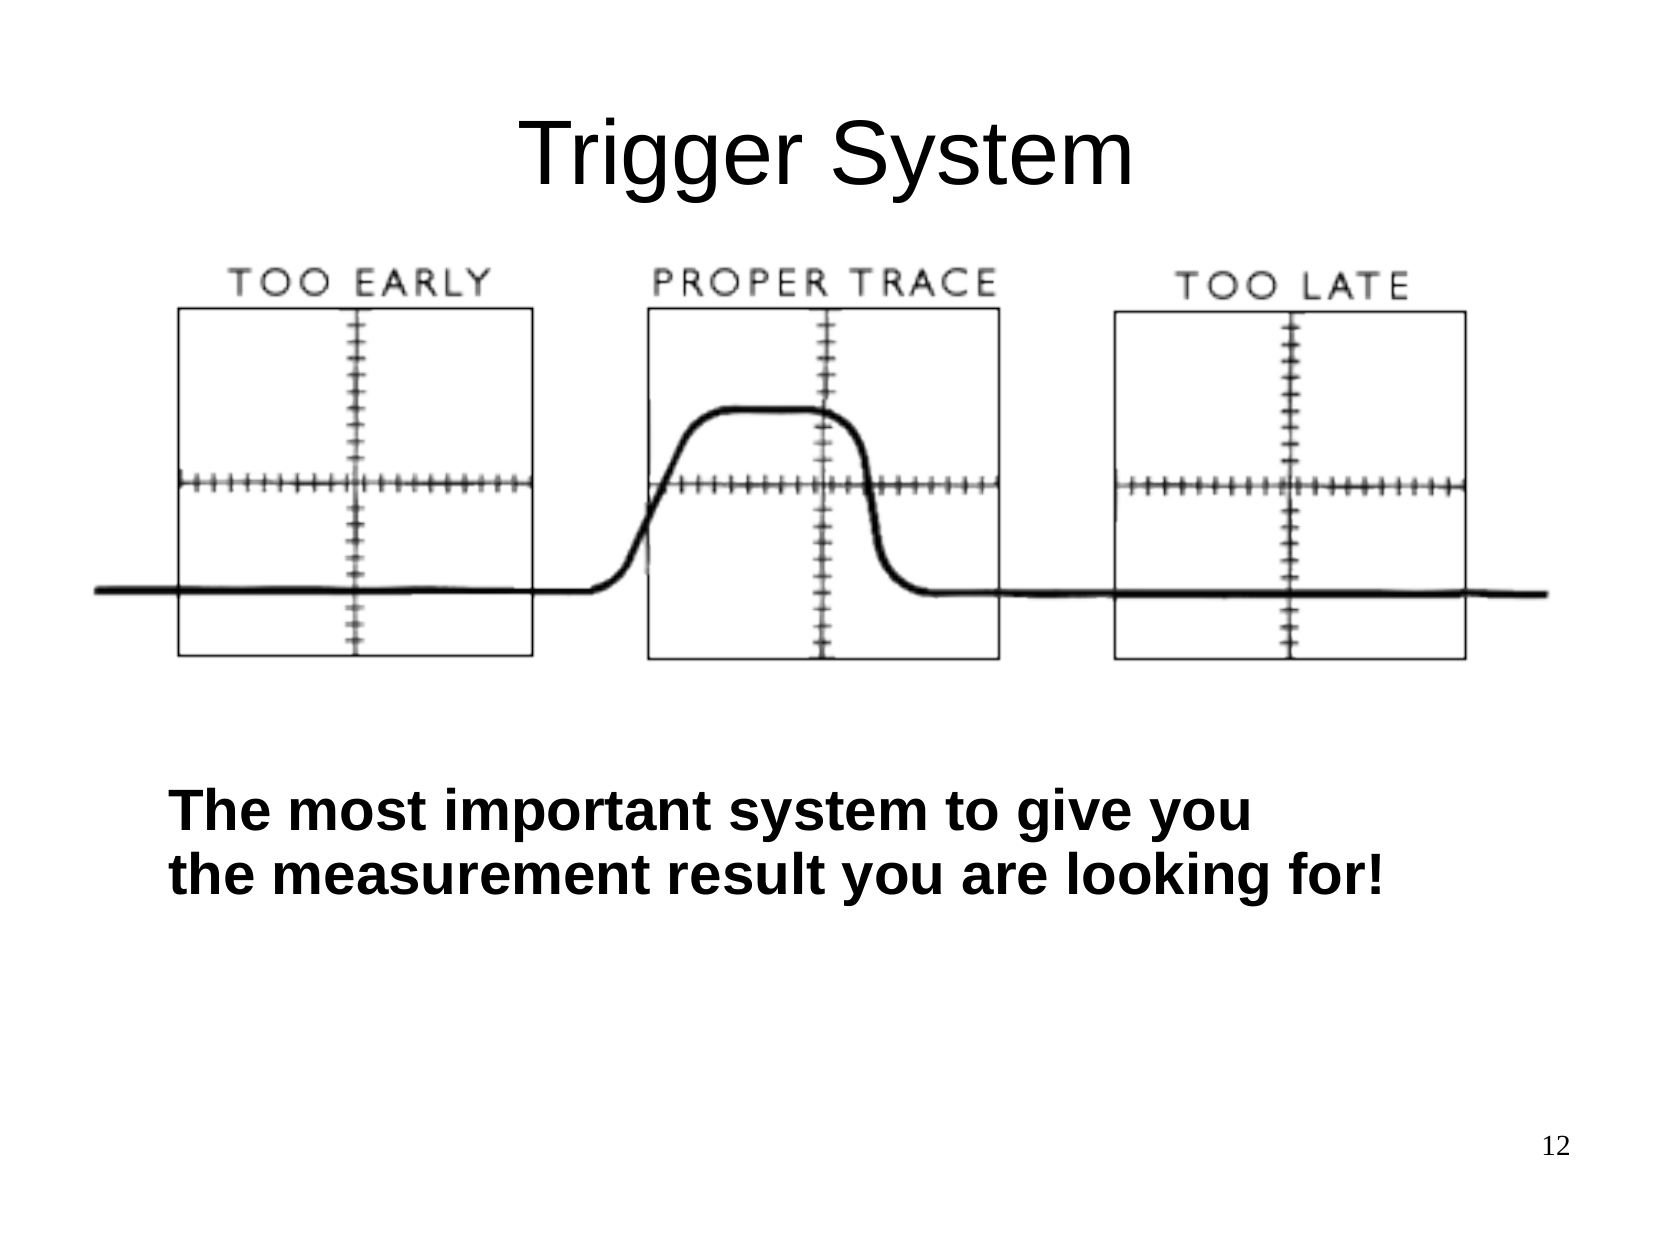

# Trigger System
The most important system to give you
the measurement result you are looking for!
12